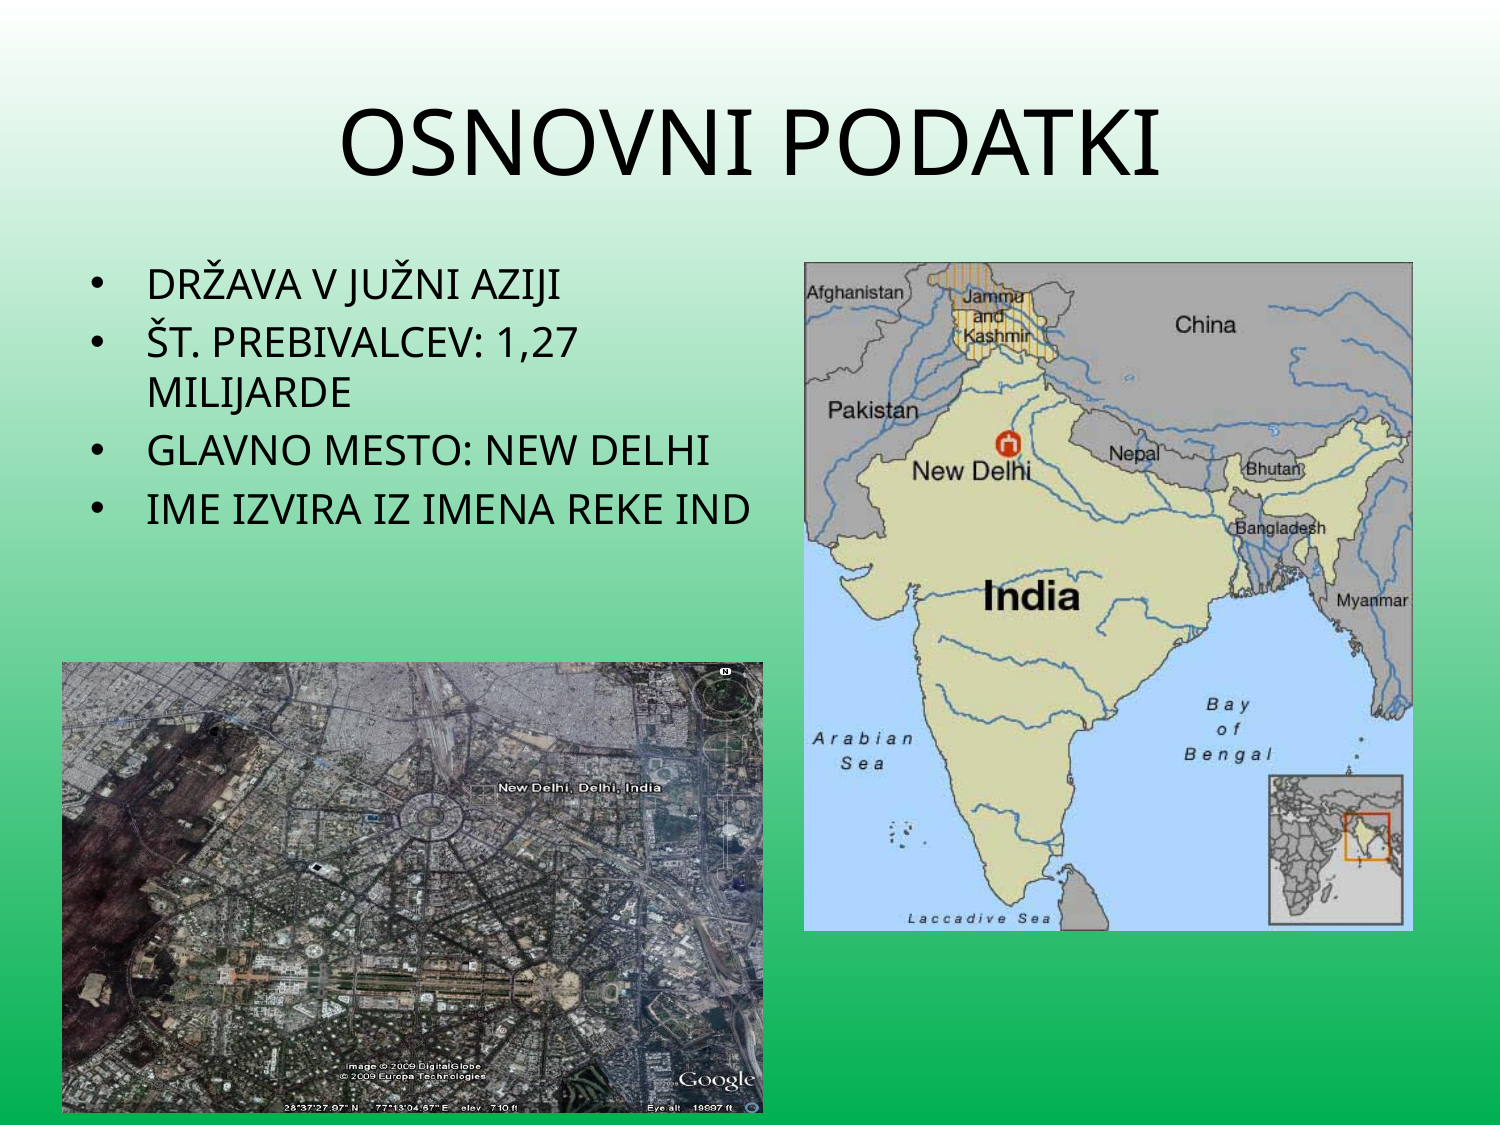

# OSNOVNI PODATKI
DRŽAVA V JUŽNI AZIJI
ŠT. PREBIVALCEV: 1,27 MILIJARDE
GLAVNO MESTO: NEW DELHI
IME IZVIRA IZ IMENA REKE IND